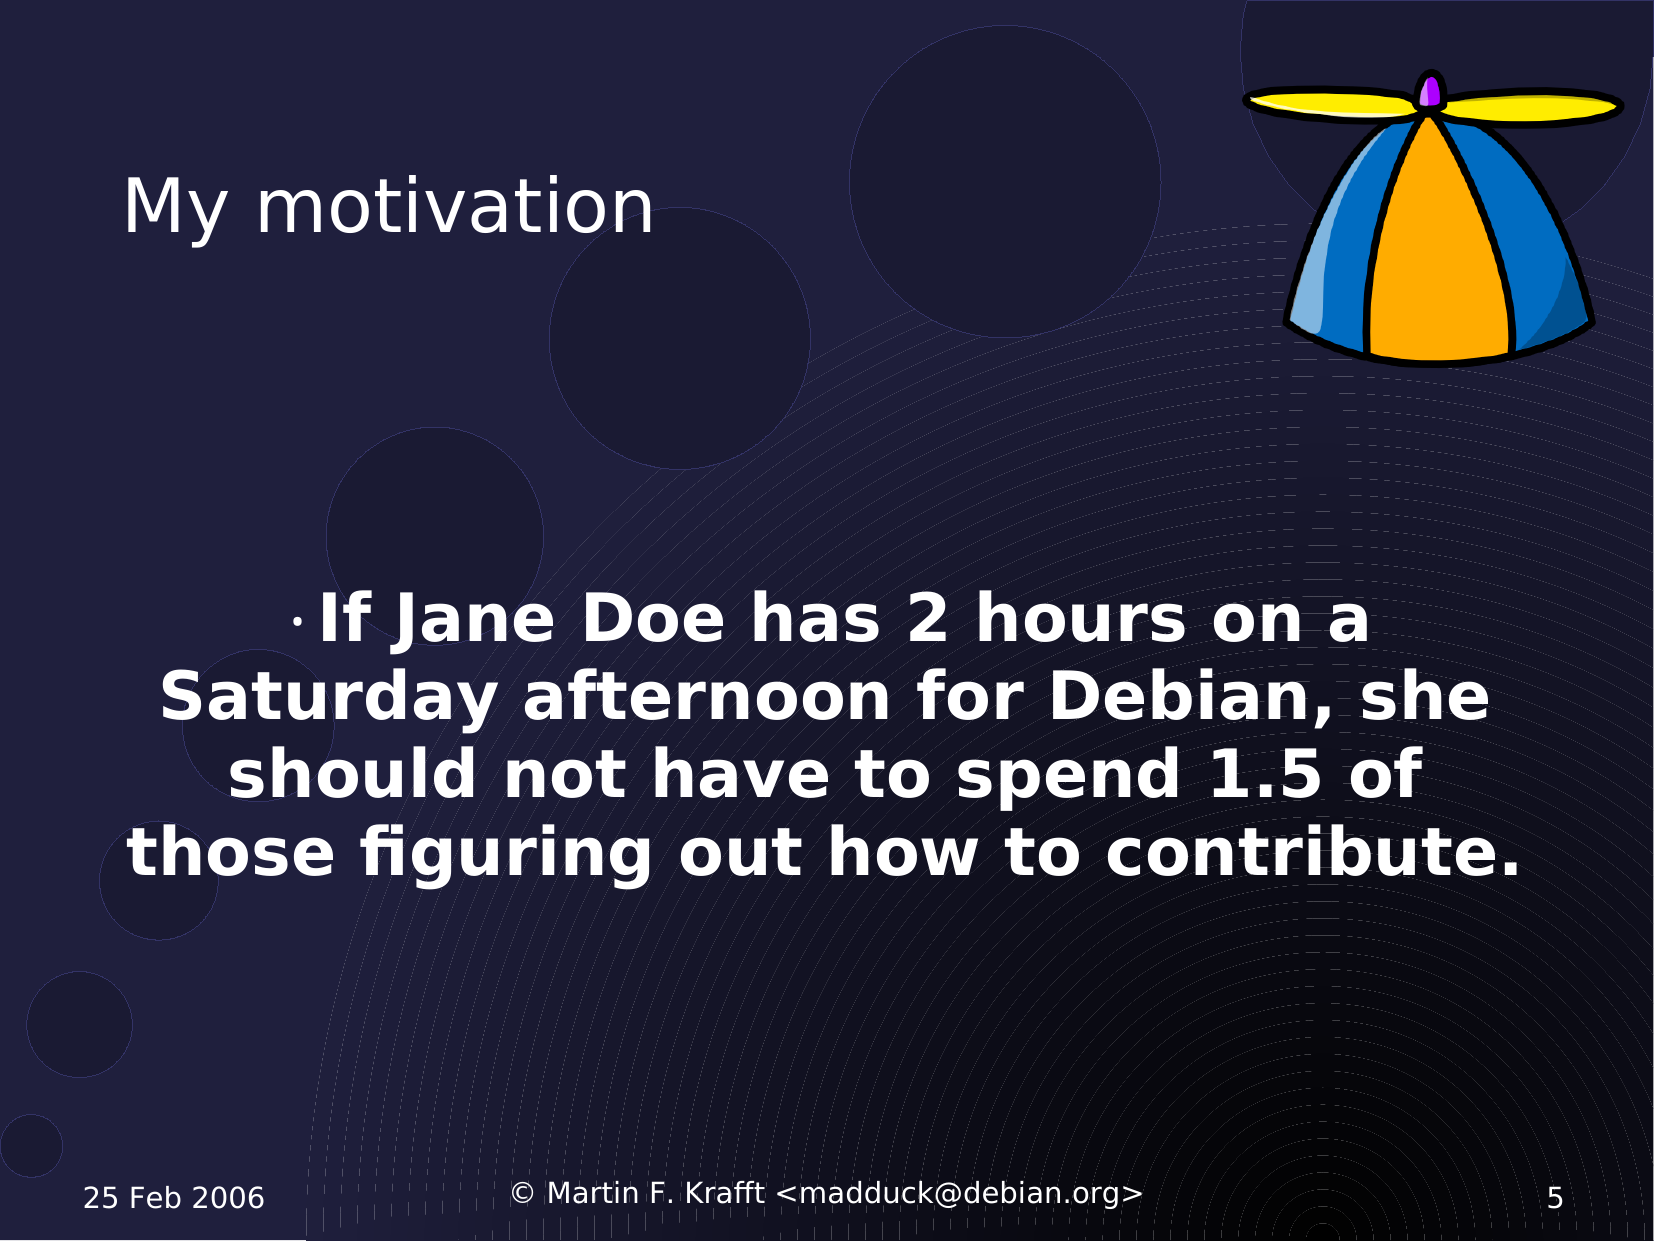

# My motivation
If Jane Doe has 2 hours on a Saturday afternoon for Debian, she should not have to spend 1.5 of those figuring out how to contribute.
© Martin F. Krafft <madduck@debian.org>
25 Feb 2006
5